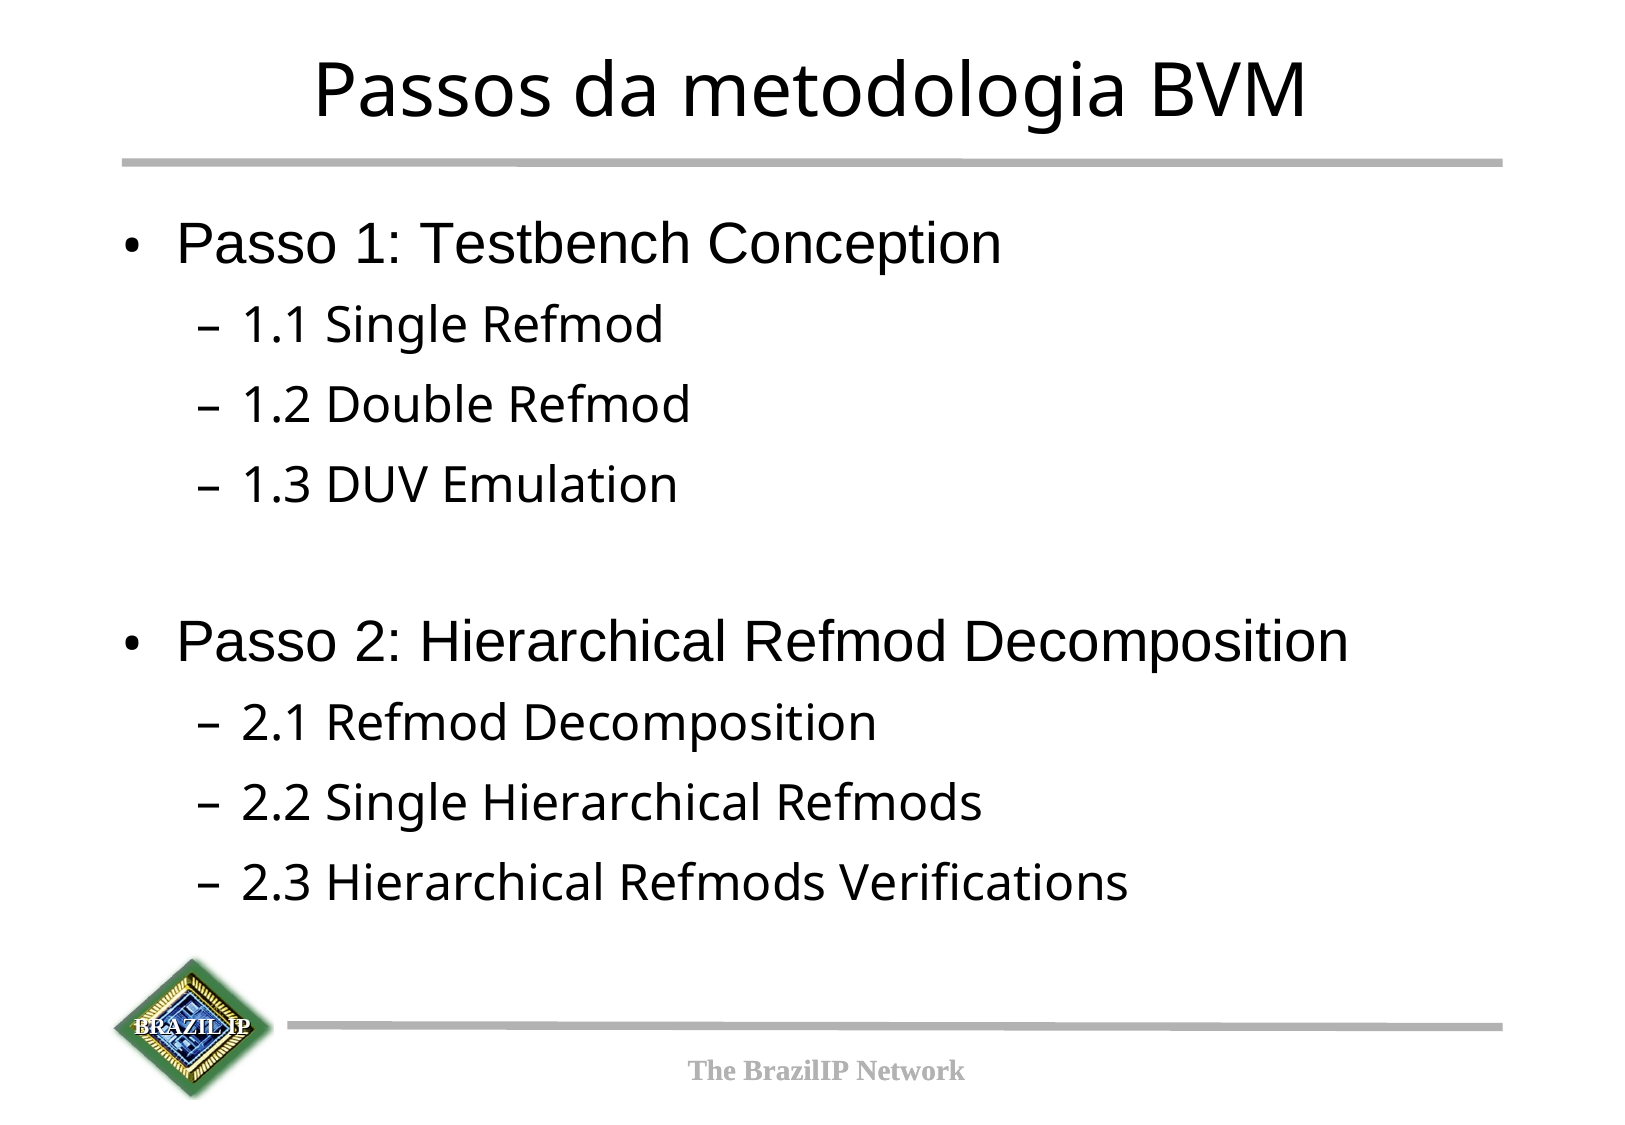

# Passos da metodologia BVM
Passo 1: Testbench Conception
1.1 Single Refmod
1.2 Double Refmod
1.3 DUV Emulation
Passo 2: Hierarchical Refmod Decomposition
2.1 Refmod Decomposition
2.2 Single Hierarchical Refmods
2.3 Hierarchical Refmods Verifications